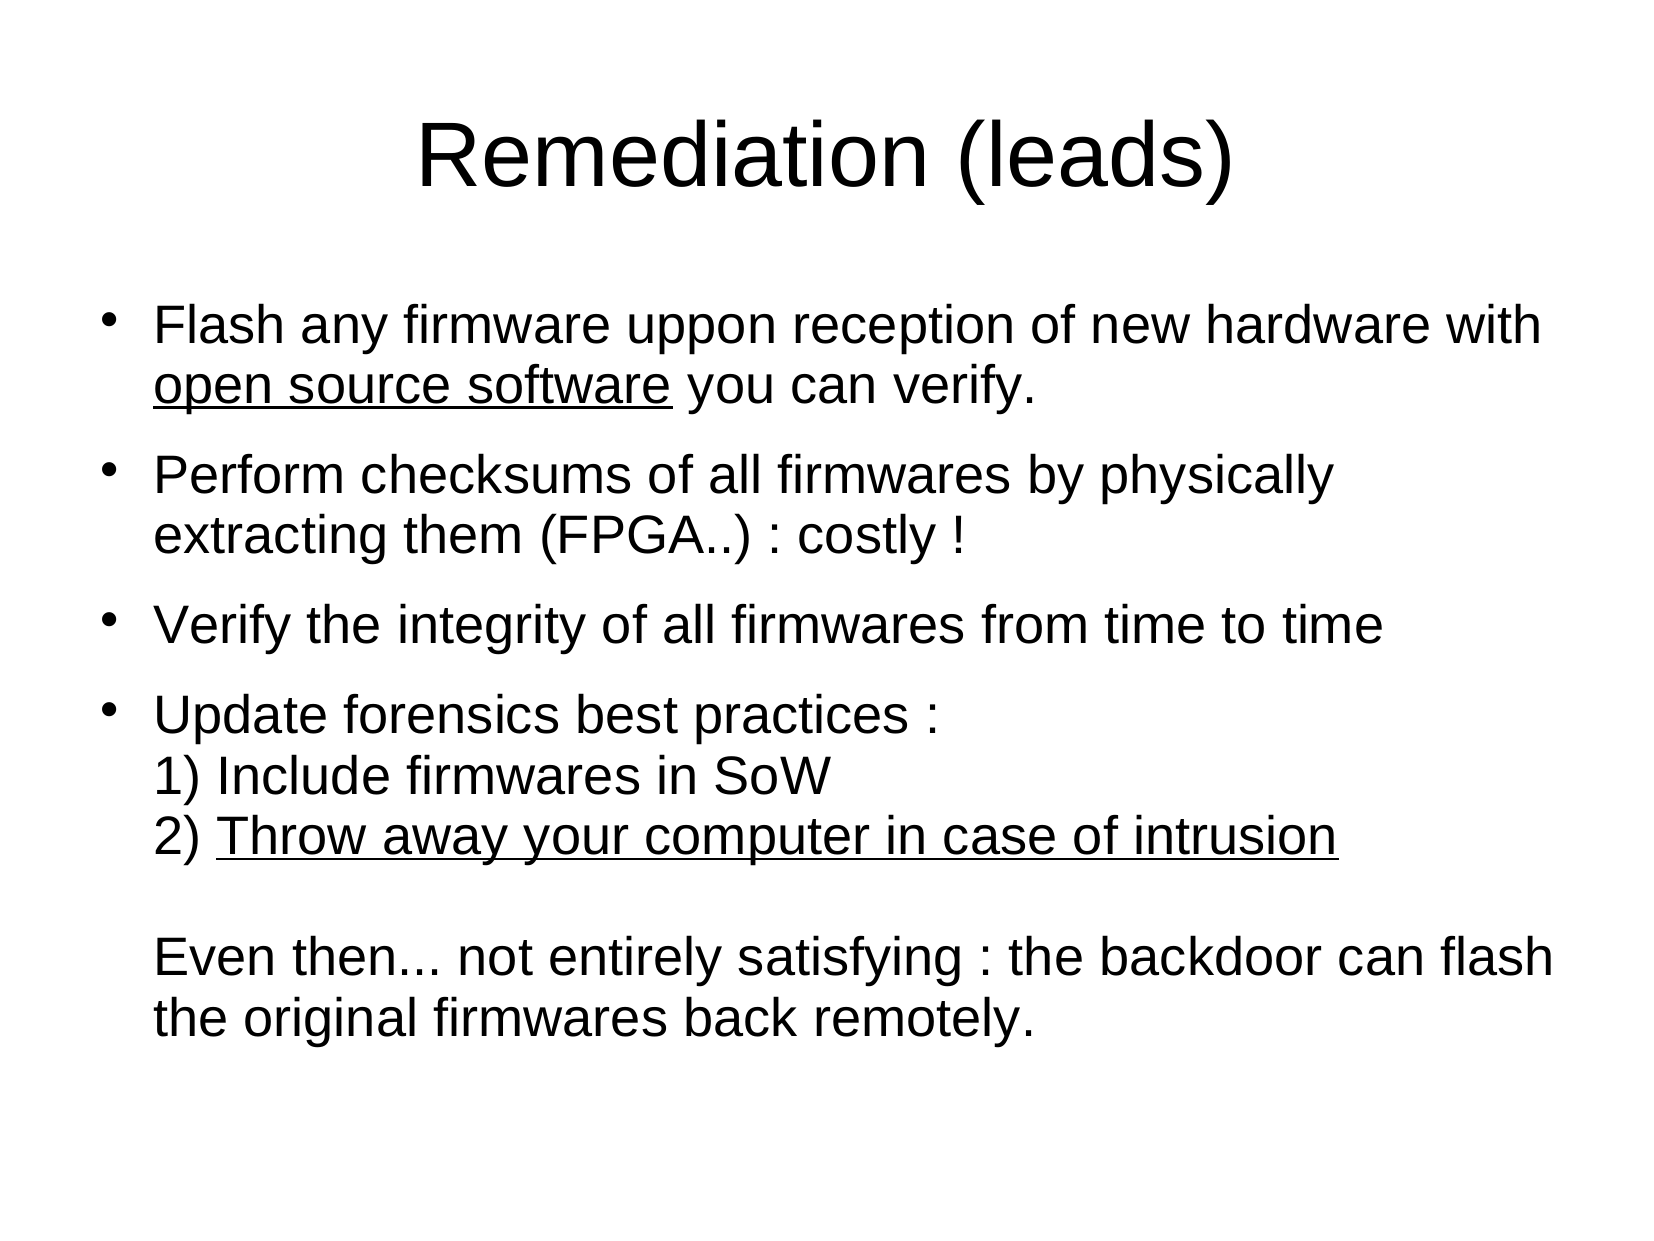

# Remediation (leads)
Flash any firmware uppon reception of new hardware with open source software you can verify.
Perform checksums of all firmwares by physically extracting them (FPGA..) : costly !
Verify the integrity of all firmwares from time to time
Update forensics best practices :
1) Include firmwares in SoW
2) Throw away your computer in case of intrusion
Even then... not entirely satisfying : the backdoor can flash the original firmwares back remotely.